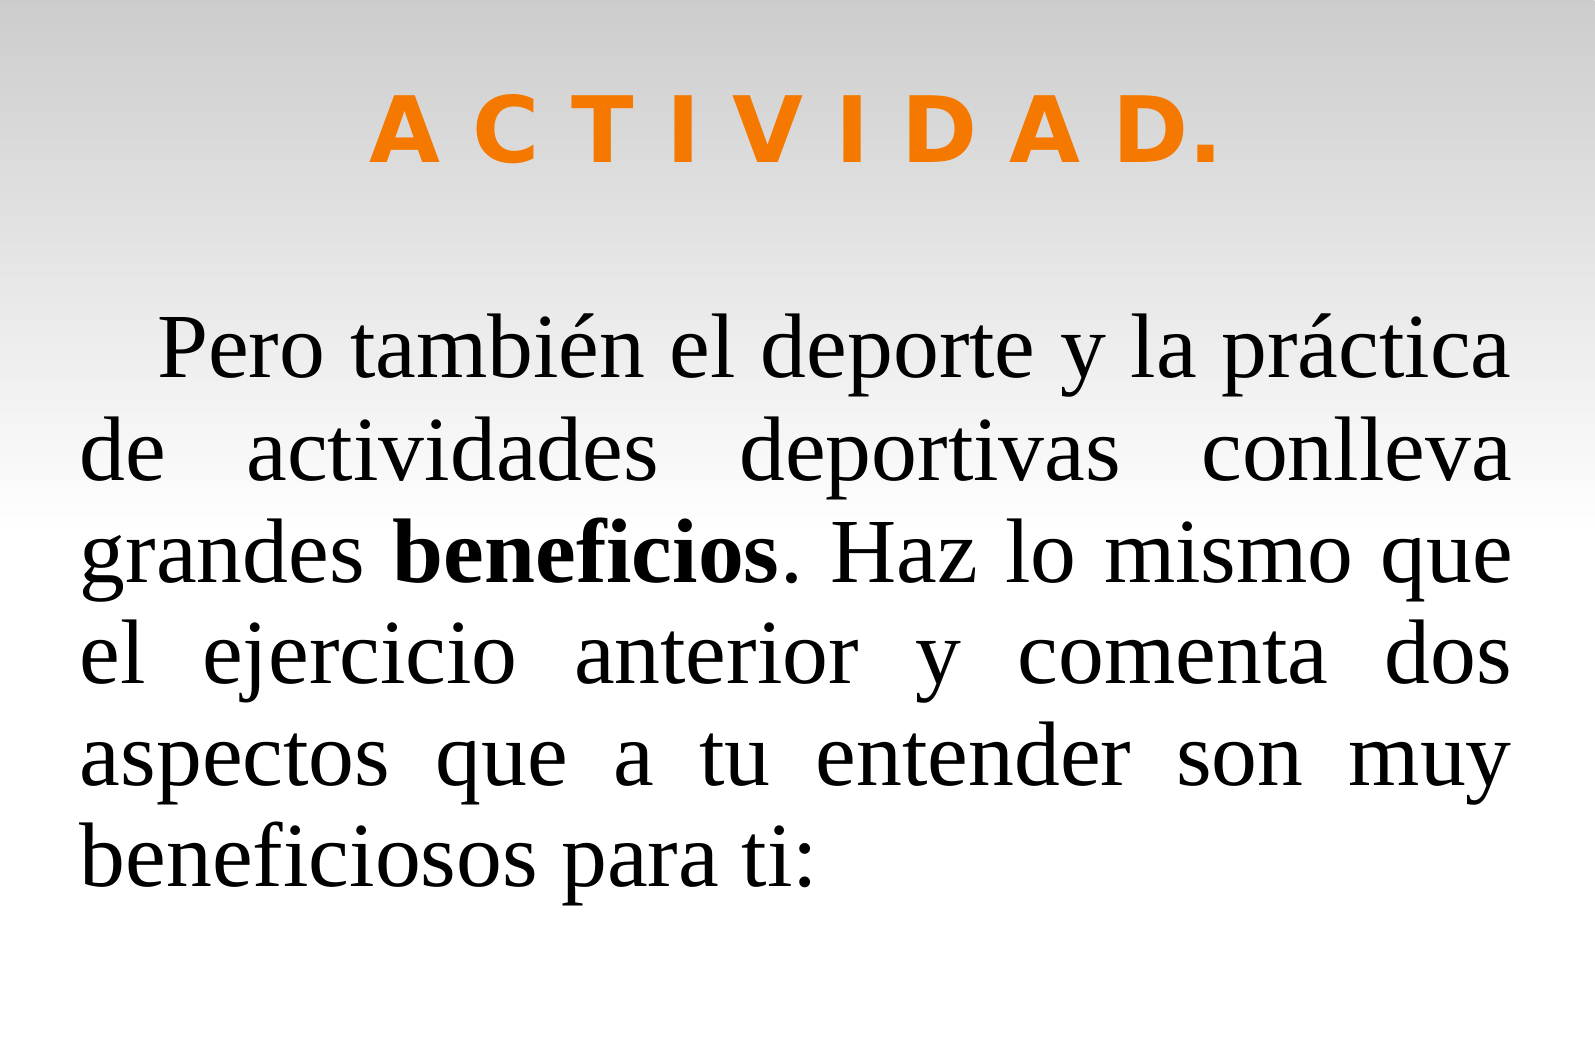

# A C T I V I D A D.
 Pero también el deporte y la práctica de actividades deportivas conlleva grandes beneficios. Haz lo mismo que el ejercicio anterior y comenta dos aspectos que a tu entender son muy beneficiosos para ti: